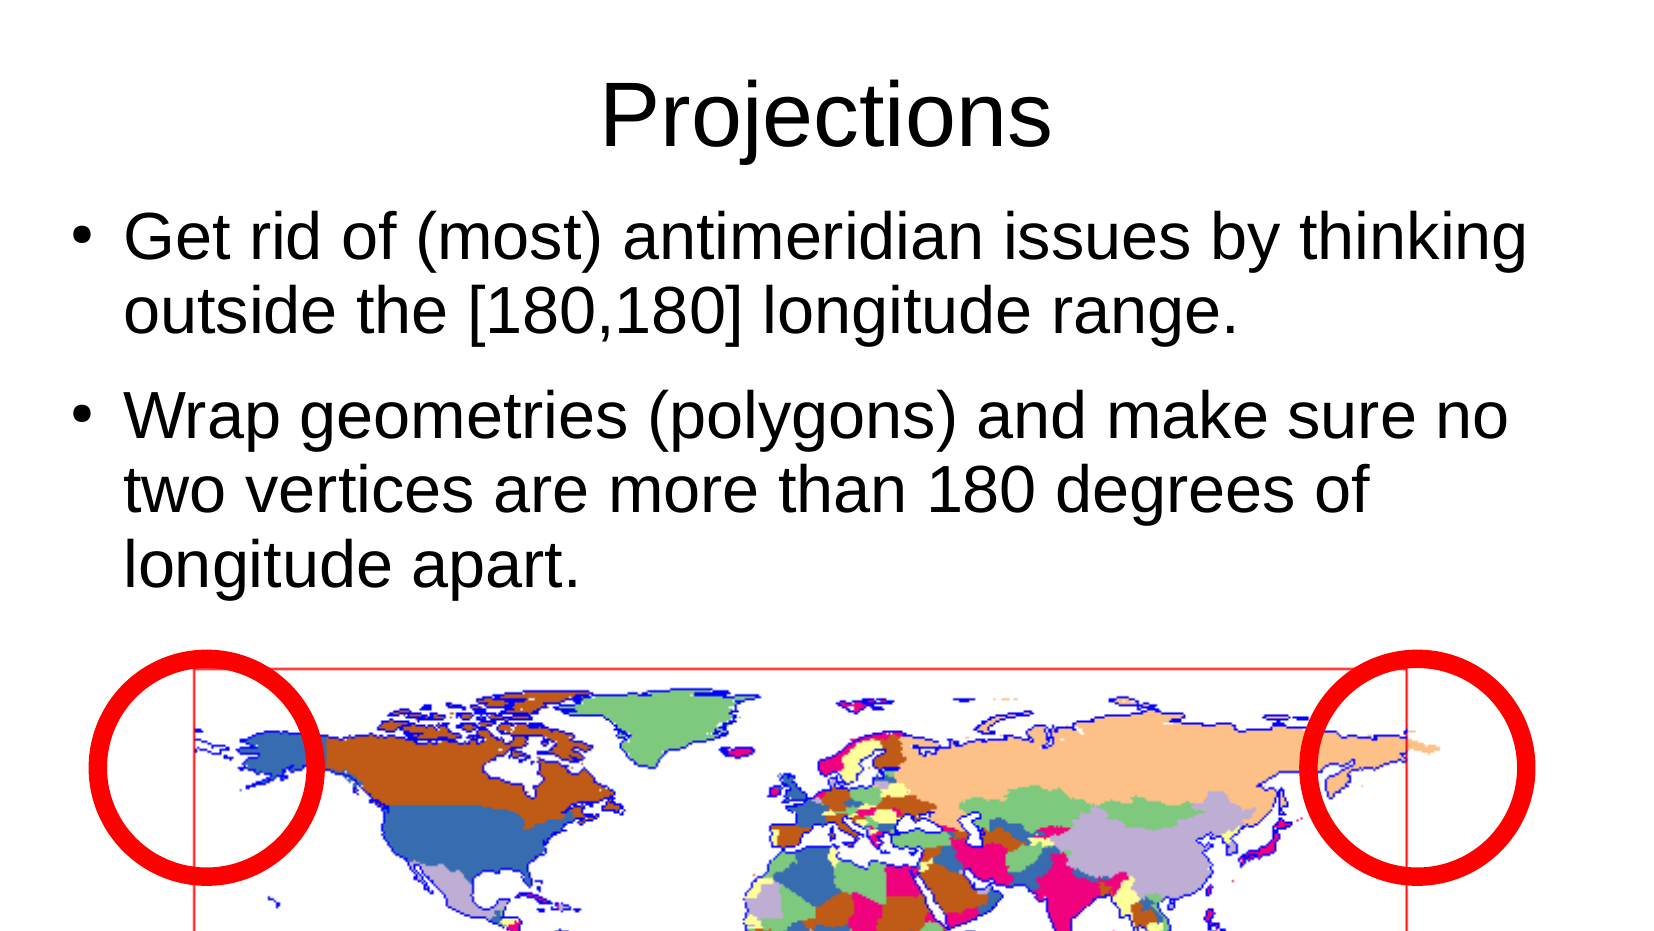

# Projections
Get rid of (most) antimeridian issues by thinking outside the [180,180] longitude range.
Wrap geometries (polygons) and make sure no two vertices are more than 180 degrees of longitude apart.